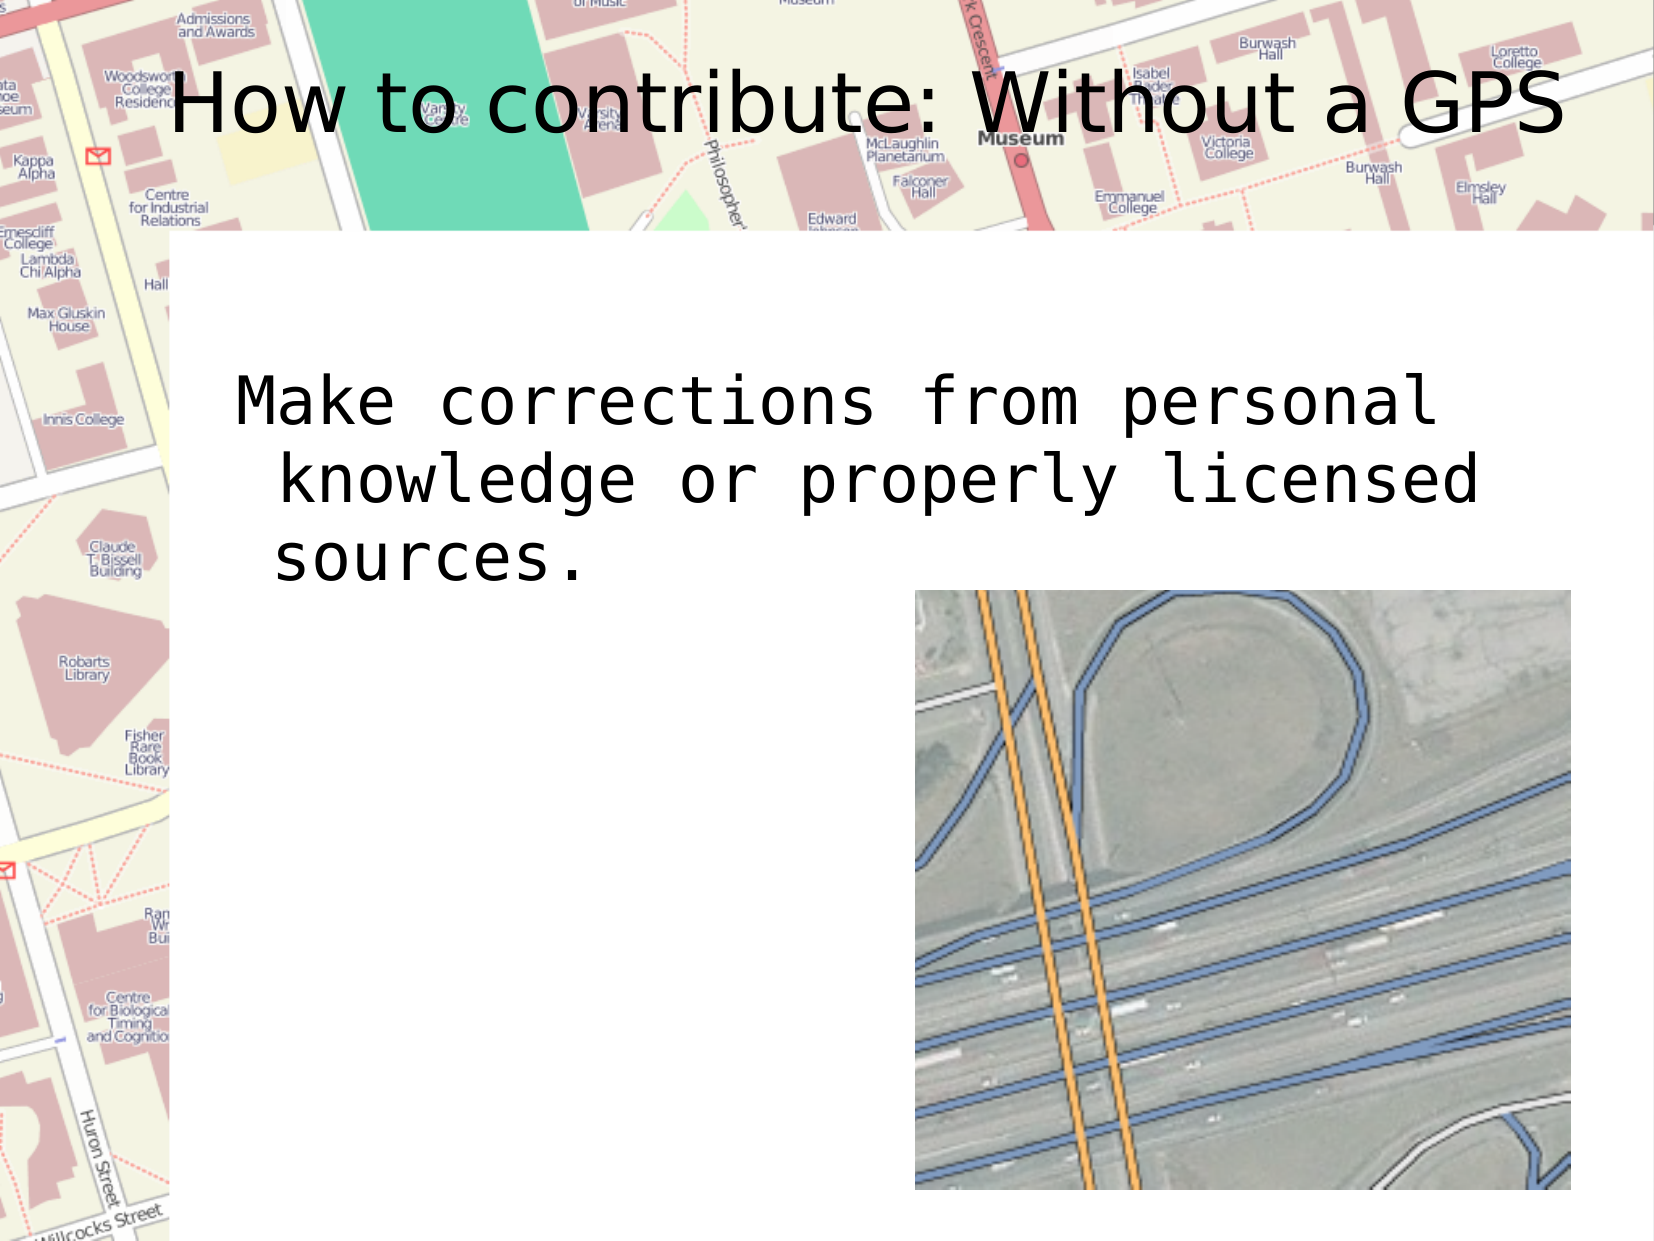

# How to contribute: Without a GPS
Make corrections from personal
 knowledge or properly licensed sources.